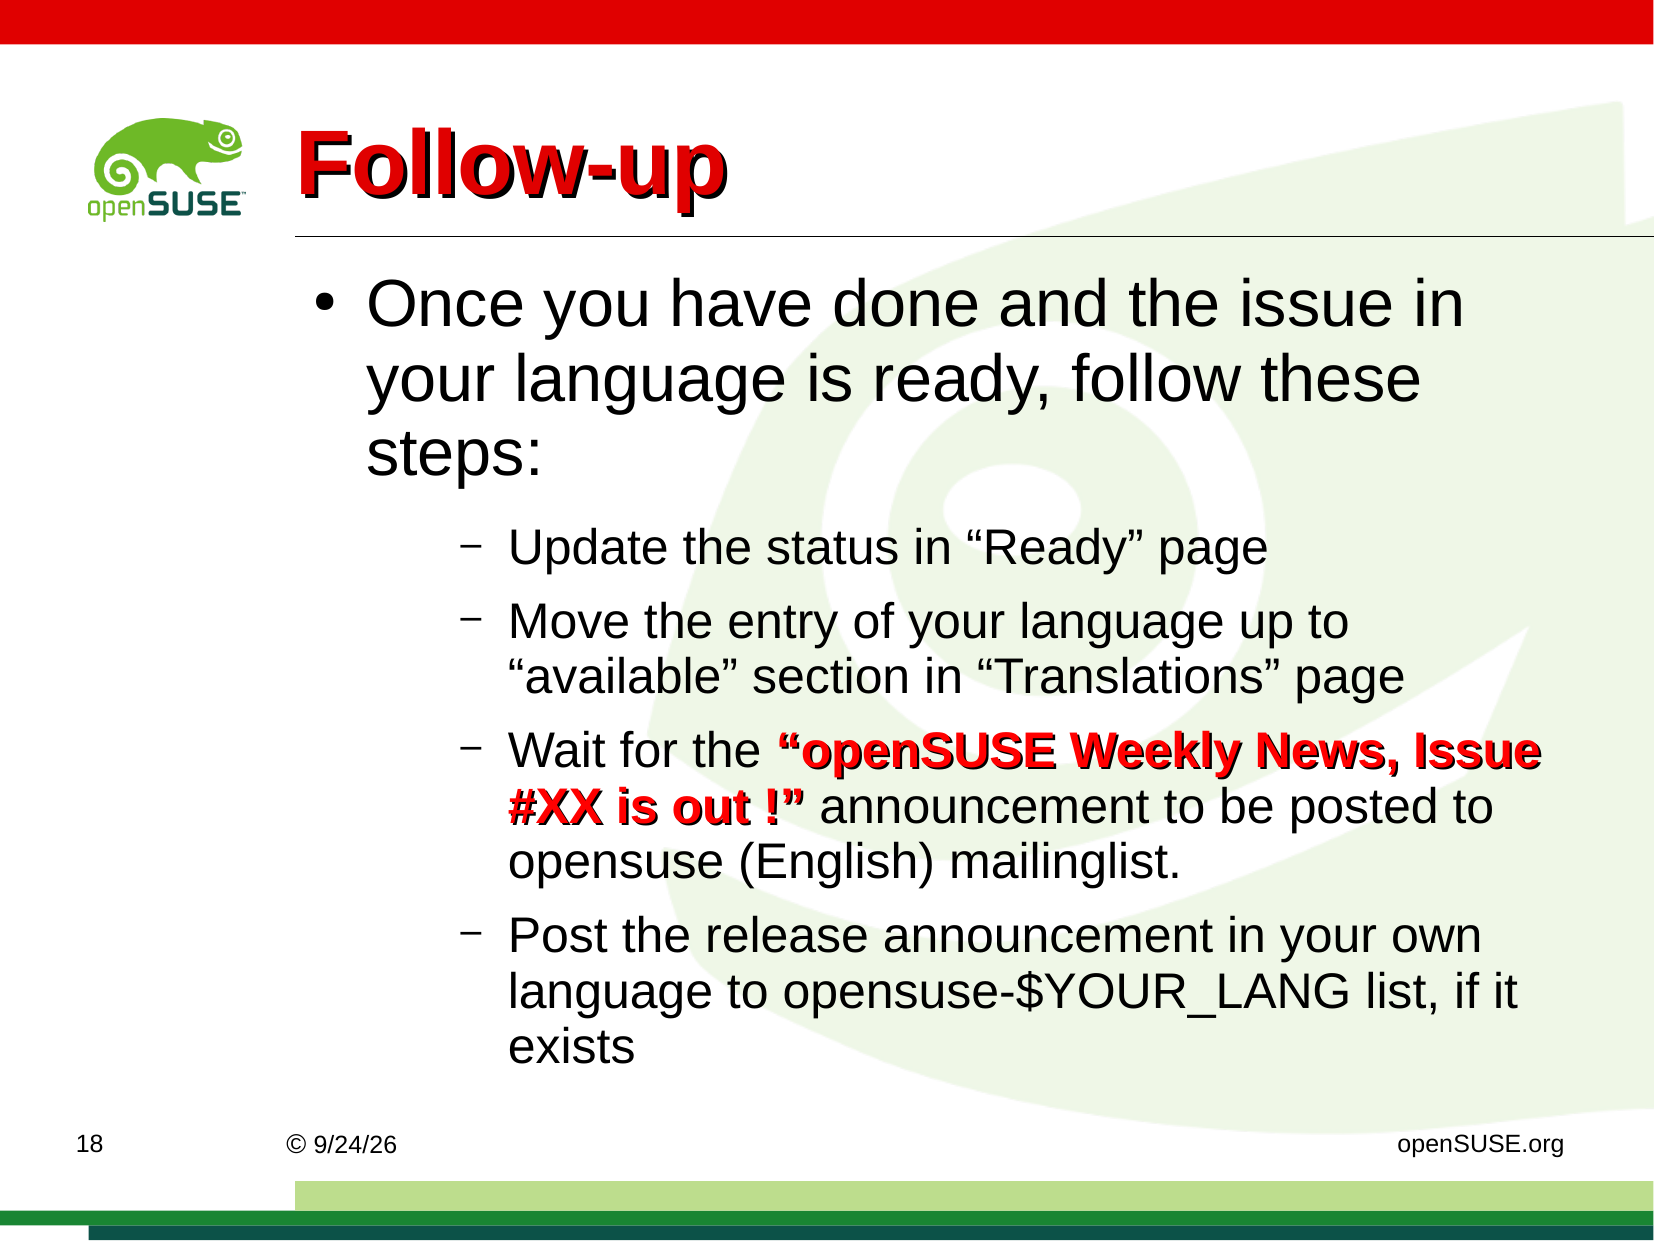

# Follow-up
Once you have done and the issue in your language is ready, follow these steps:
Update the status in “Ready” page
Move the entry of your language up to “available” section in “Translations” page
Wait for the “openSUSE Weekly News, Issue #XX is out !” announcement to be posted to opensuse (English) mailinglist.
Post the release announcement in your own language to opensuse-$YOUR_LANG list, if it exists
openSUSE.org